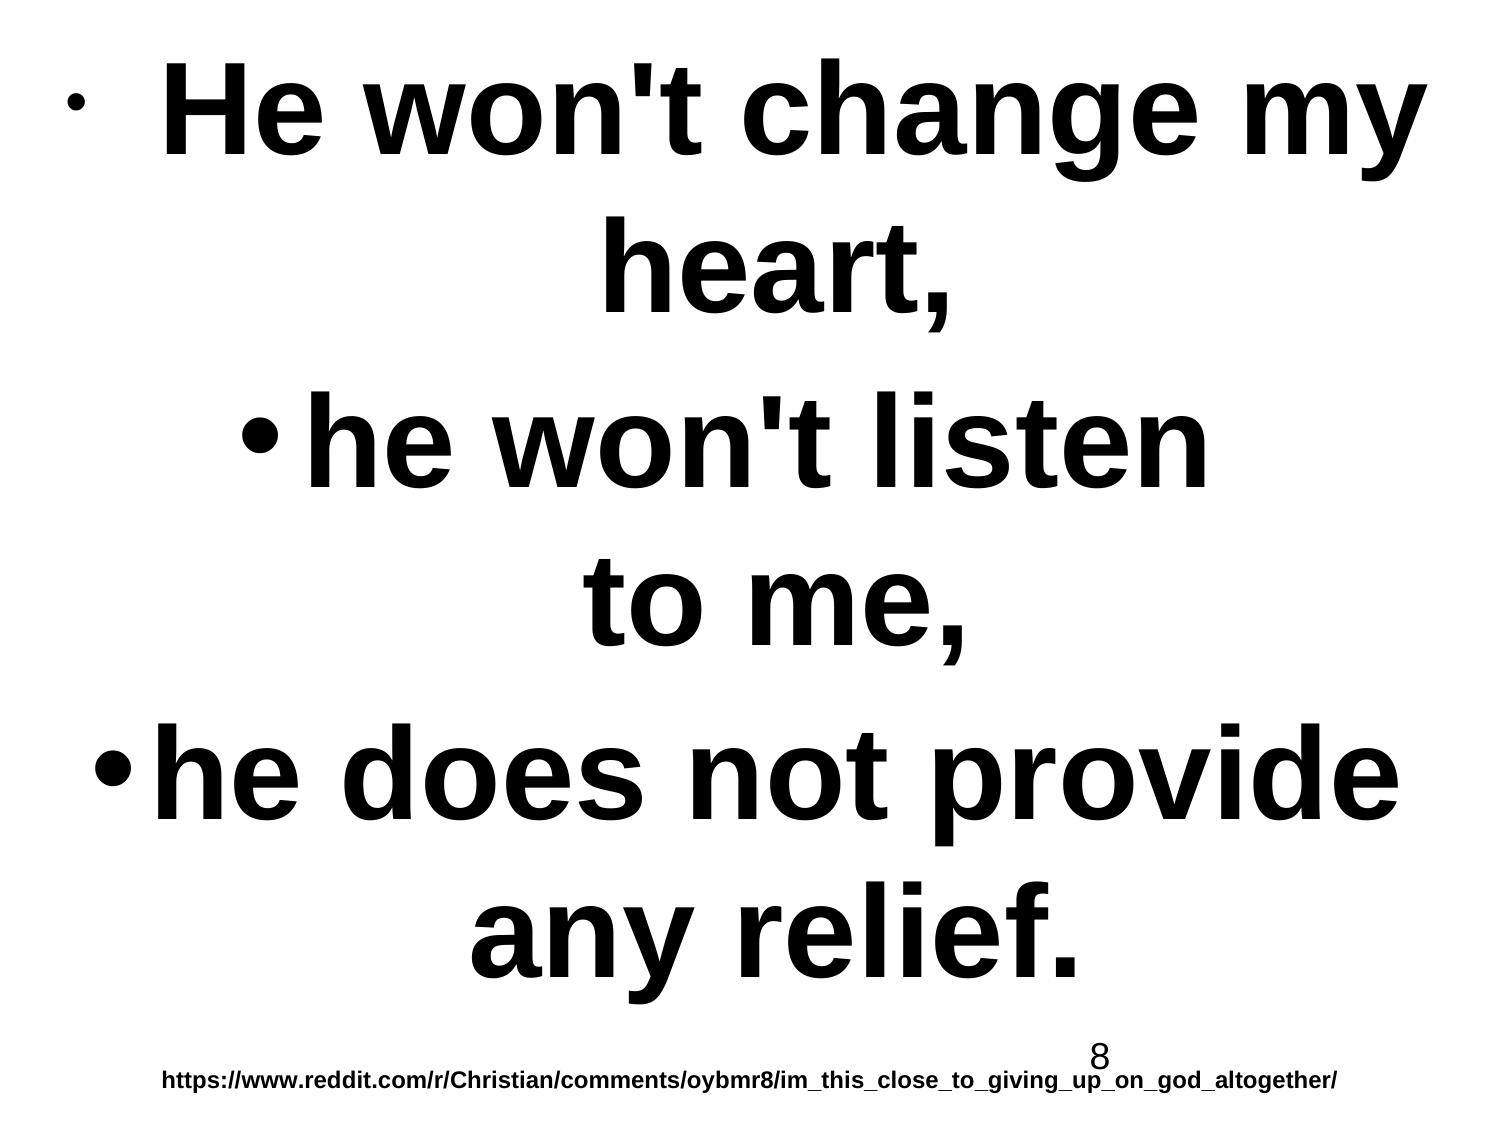

# He won't change my heart,
he won't listen
to me,
he does not provide any relief.
https://www.reddit.com/r/Christian/comments/oybmr8/im_this_close_to_giving_up_on_god_altogether/
8